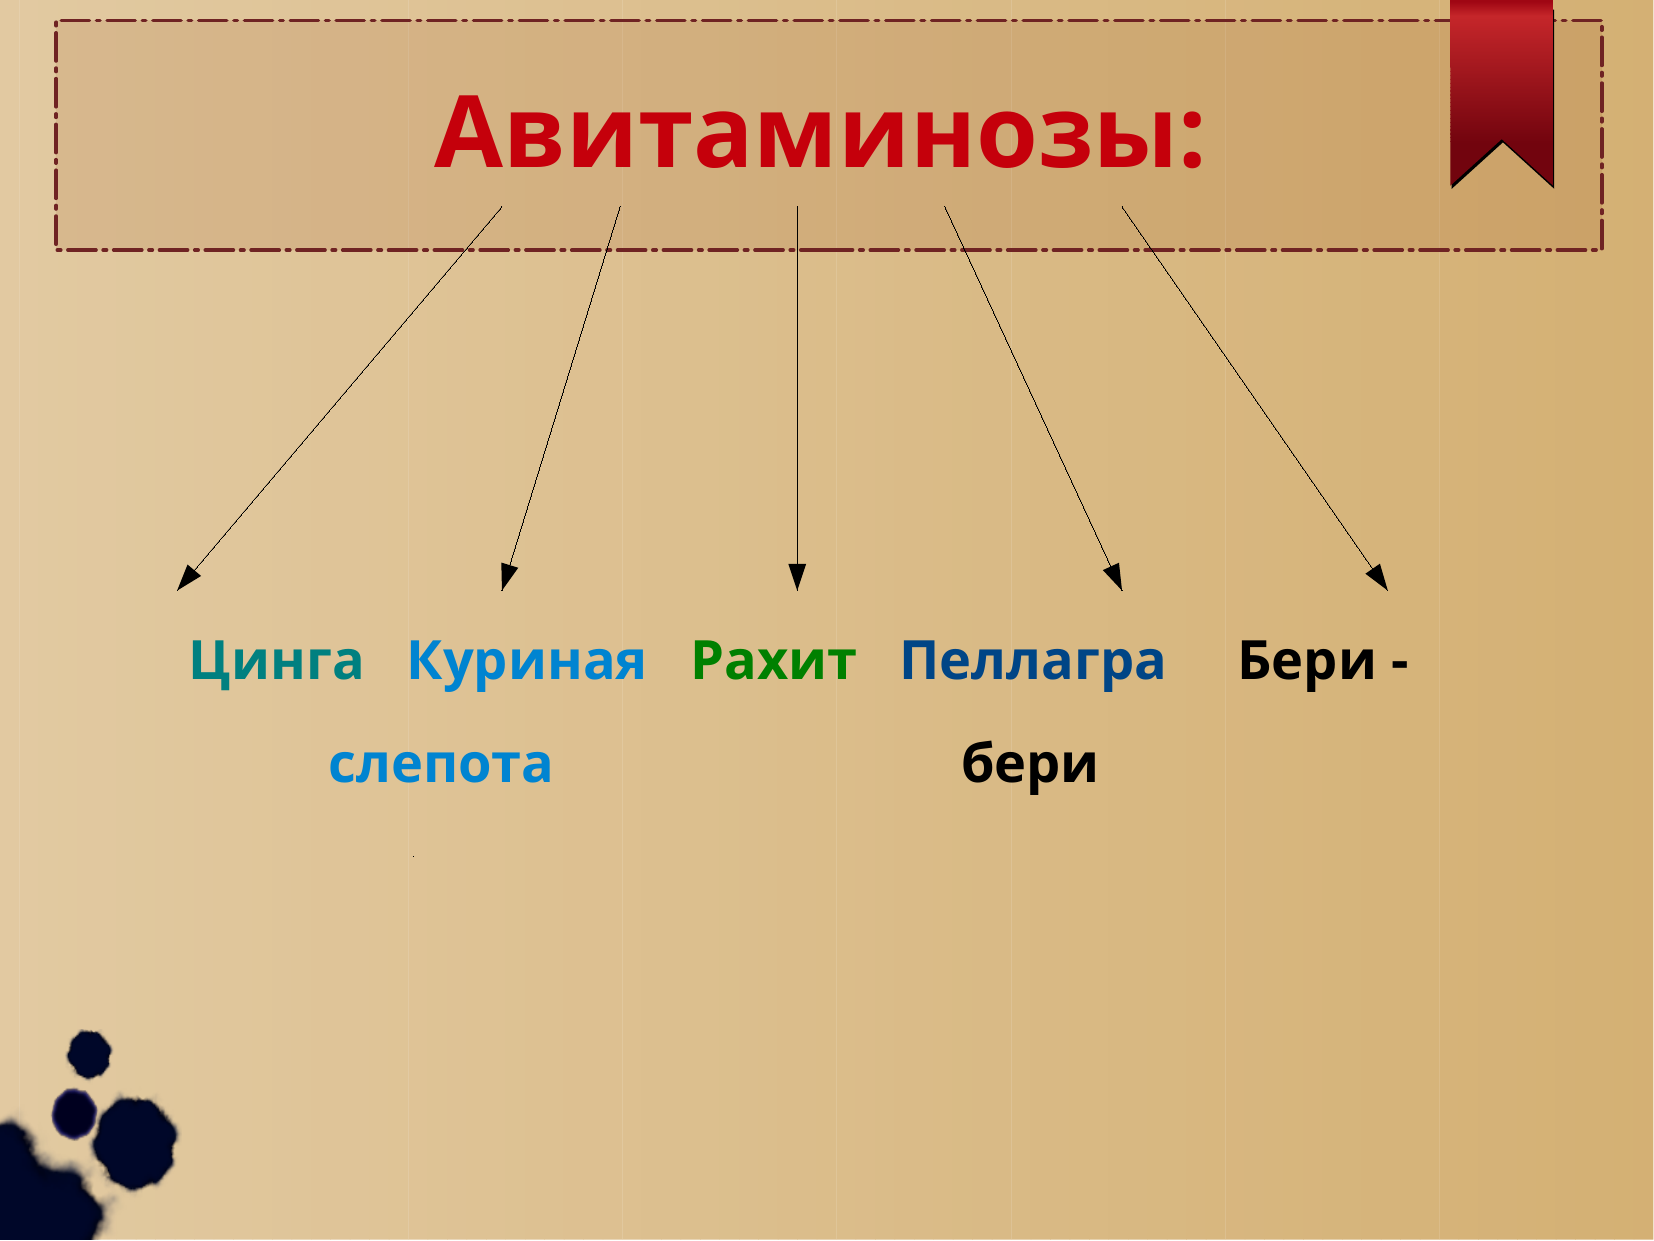

# Авитаминозы:
Цинга Куриная Рахит Пеллагра Бери -
 слепота бери